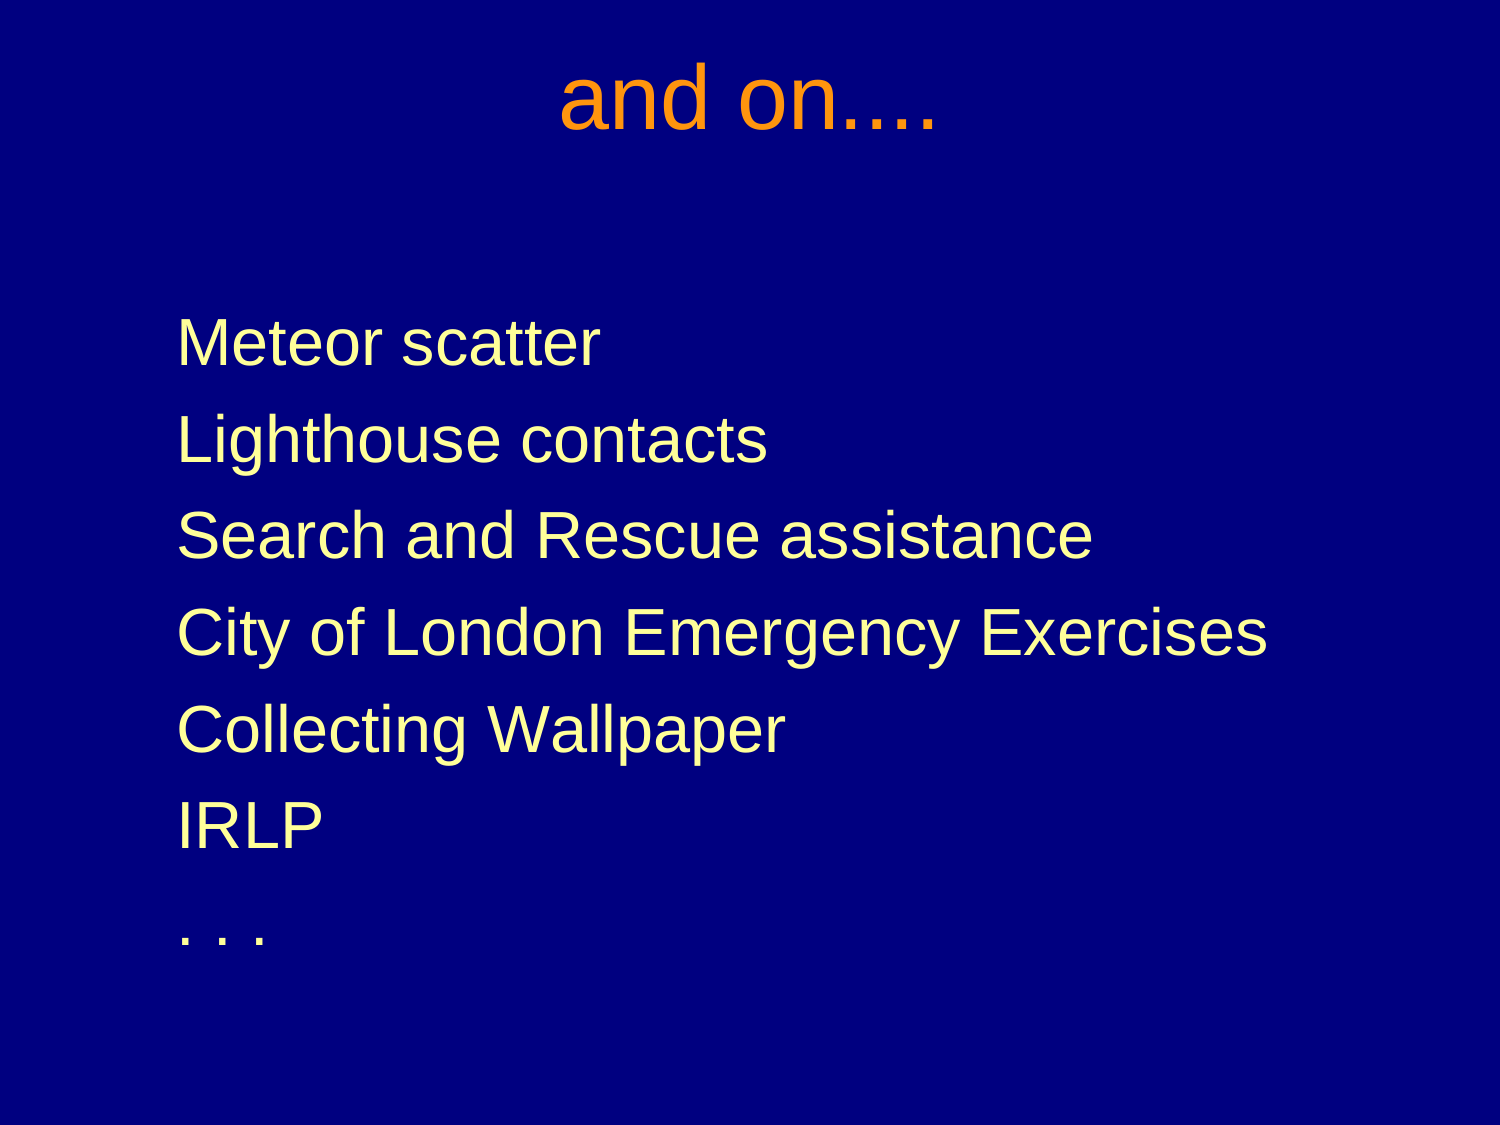

# and on....
Meteor scatter
Lighthouse contacts
Search and Rescue assistance
City of London Emergency Exercises
Collecting Wallpaper
IRLP
. . .